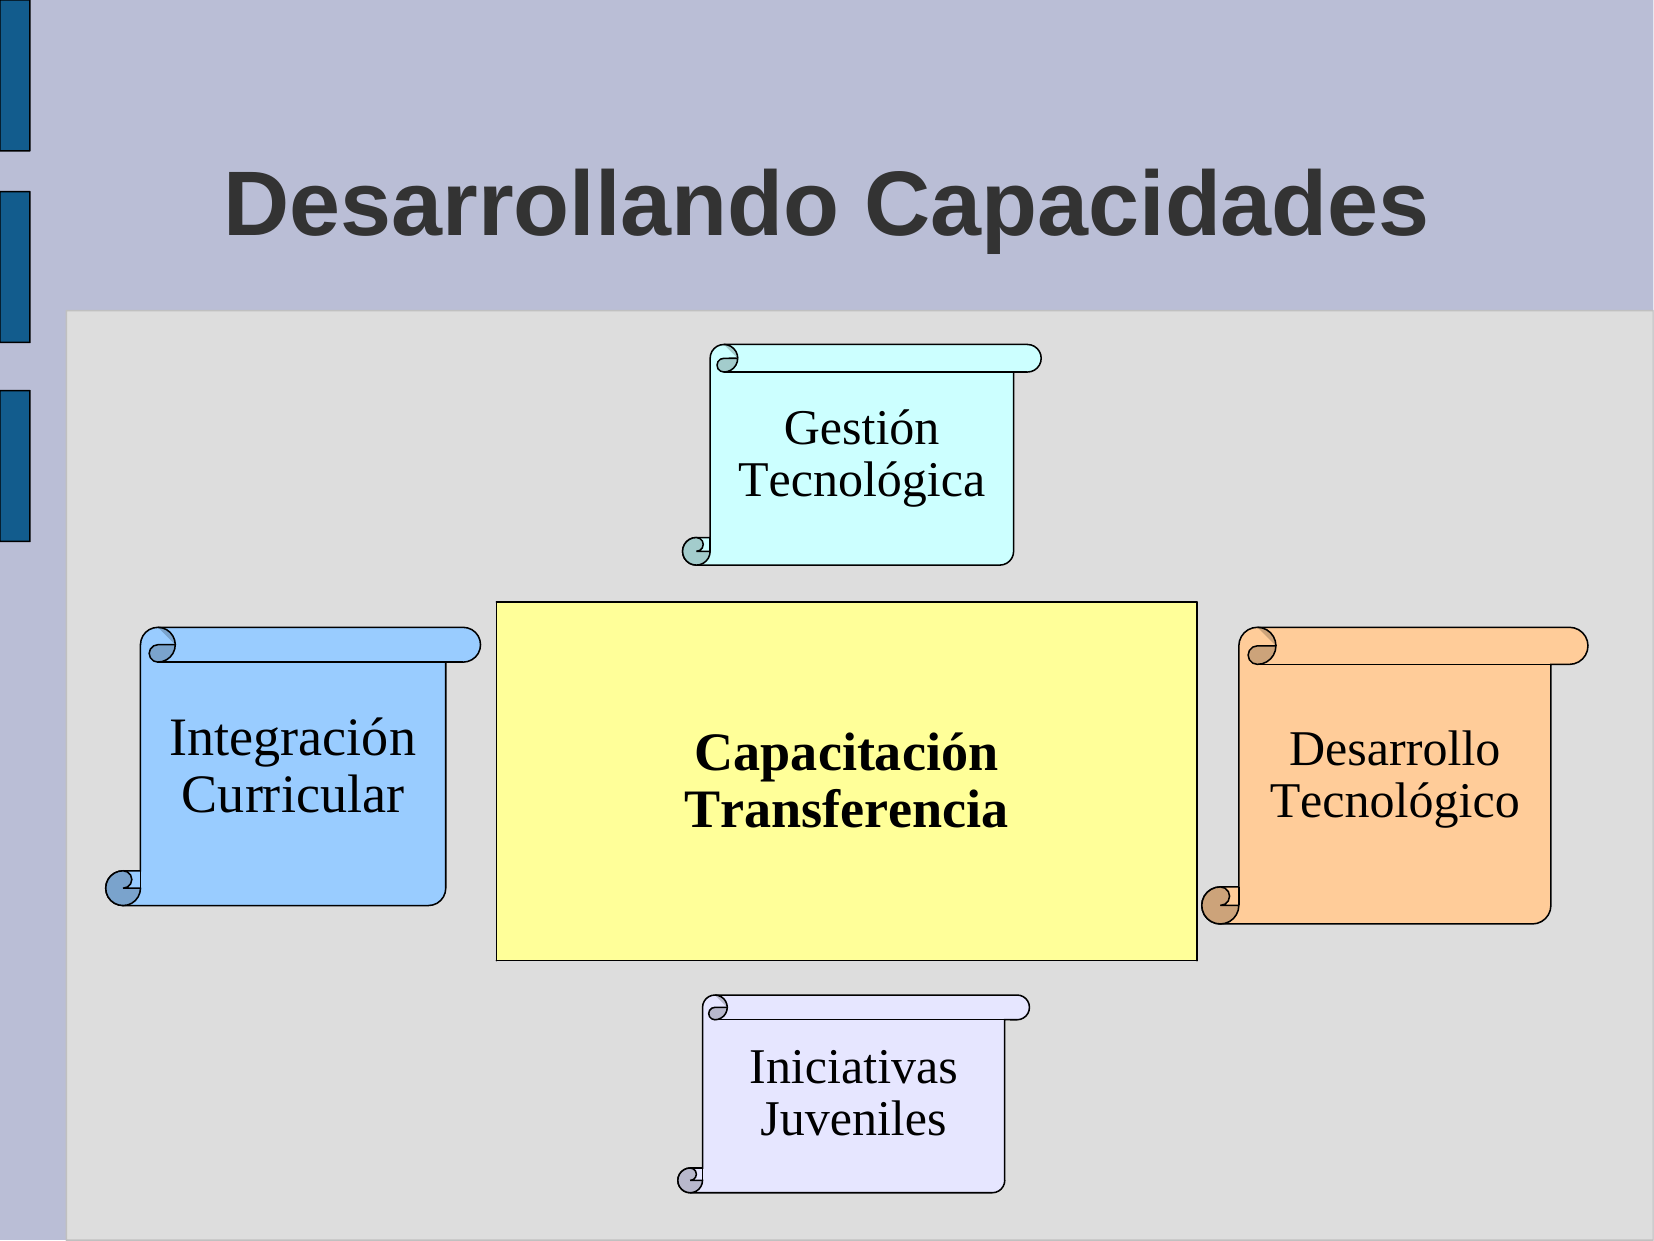

# Desarrollando Capacidades
Gestión
Tecnológica
Capacitación
Transferencia
Integración
Curricular
Desarrollo
Tecnológico
Iniciativas
Juveniles